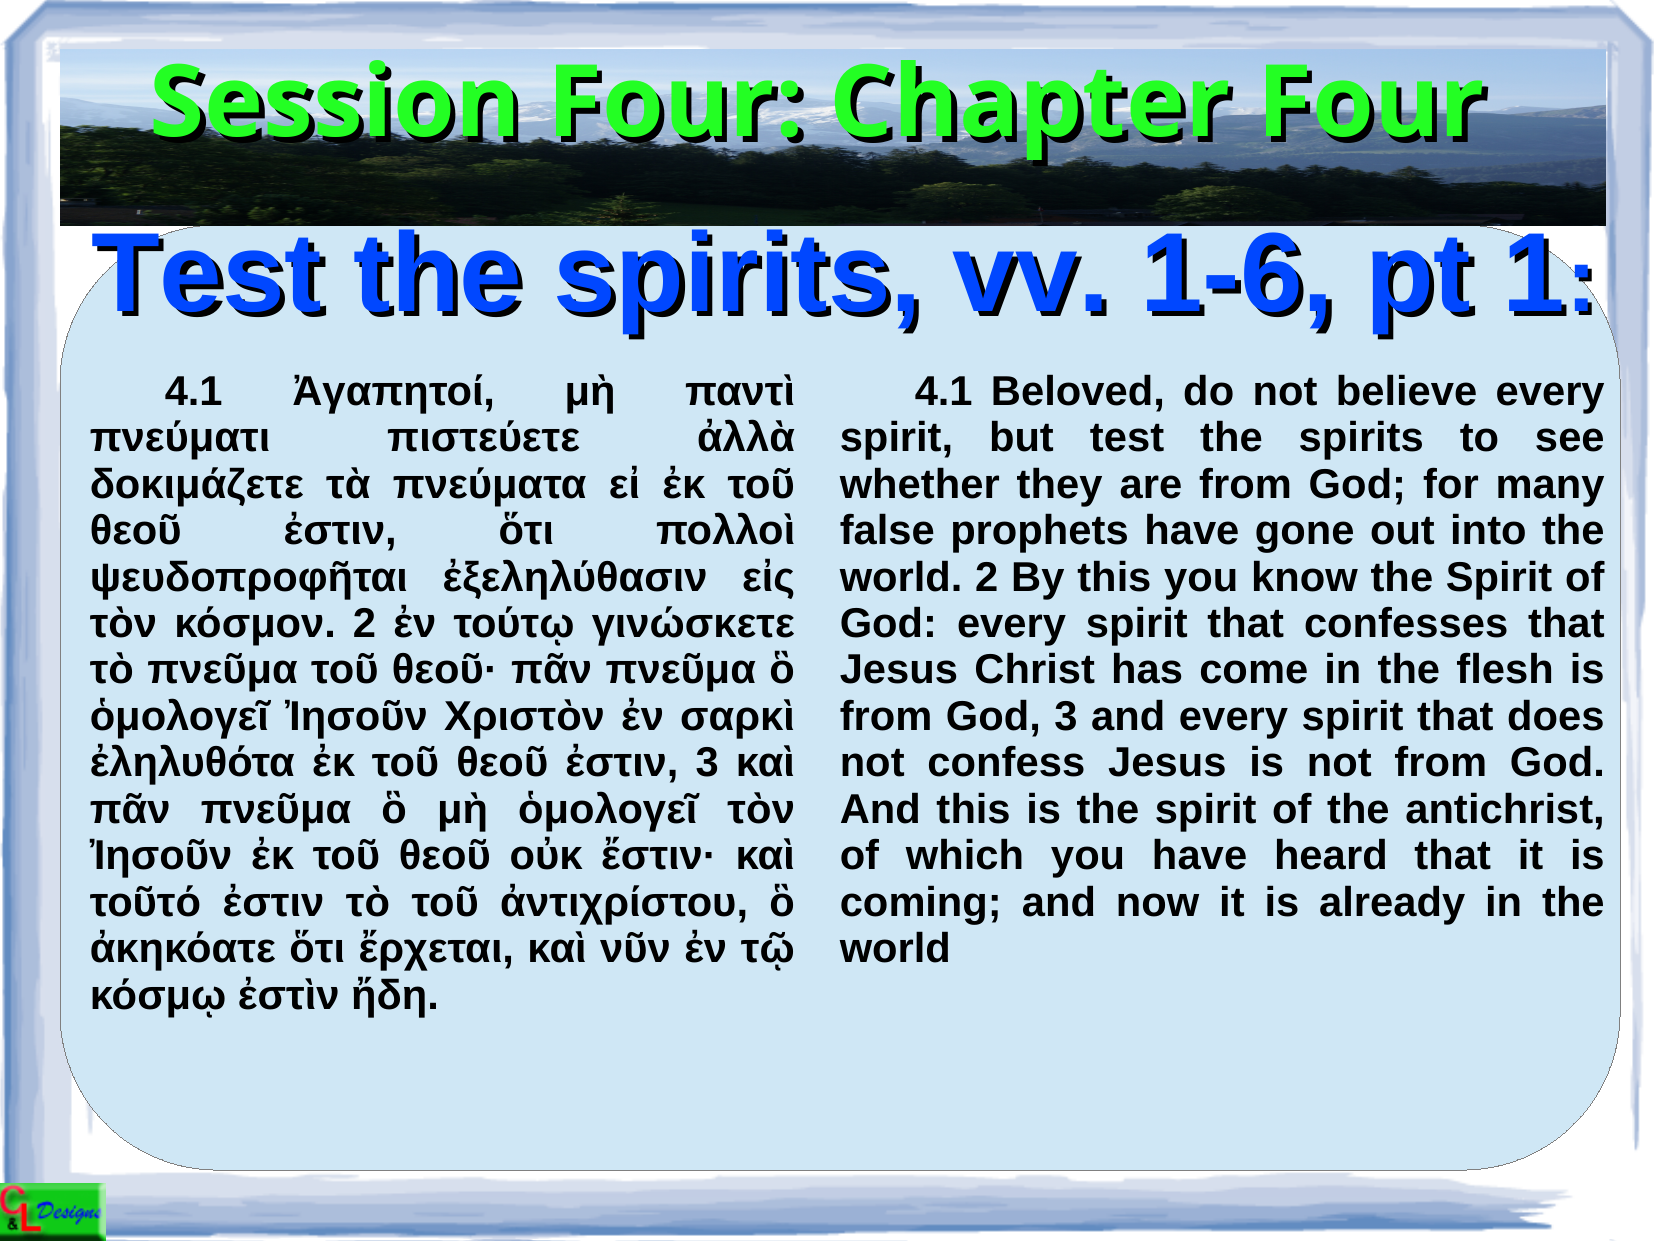

Session Four: Chapter Four
# Test the spirits, vv. 1-6, pt 1:
	4.1 Ἀγαπητοί, μὴ παντὶ πνεύματι πιστεύετε ἀλλὰ δοκιμάζετε τὰ πνεύματα εἰ ἐκ τοῦ θεοῦ ἐστιν, ὅτι πολλοὶ ψευδοπροφῆται ἐξεληλύθασιν εἰς τὸν κόσμον. 2 ἐν τούτῳ γινώσκετε τὸ πνεῦμα τοῦ θεοῦ· πᾶν πνεῦμα ὃ ὁμολογεῖ Ἰησοῦν Χριστὸν ἐν σαρκὶ ἐληλυθότα ἐκ τοῦ θεοῦ ἐστιν, 3 καὶ πᾶν πνεῦμα ὃ μὴ ὁμολογεῖ τὸν Ἰησοῦν ἐκ τοῦ θεοῦ οὐκ ἔστιν· καὶ τοῦτό ἐστιν τὸ τοῦ ἀντιχρίστου, ὃ ἀκηκόατε ὅτι ἔρχεται, καὶ νῦν ἐν τῷ κόσμῳ ἐστὶν ἤδη.
	4.1 Beloved, do not believe every spirit, but test the spirits to see whether they are from God; for many false prophets have gone out into the world. 2 By this you know the Spirit of God: every spirit that confesses that Jesus Christ has come in the flesh is from God, 3 and every spirit that does not confess Jesus is not from God. And this is the spirit of the antichrist, of which you have heard that it is coming; and now it is already in the world